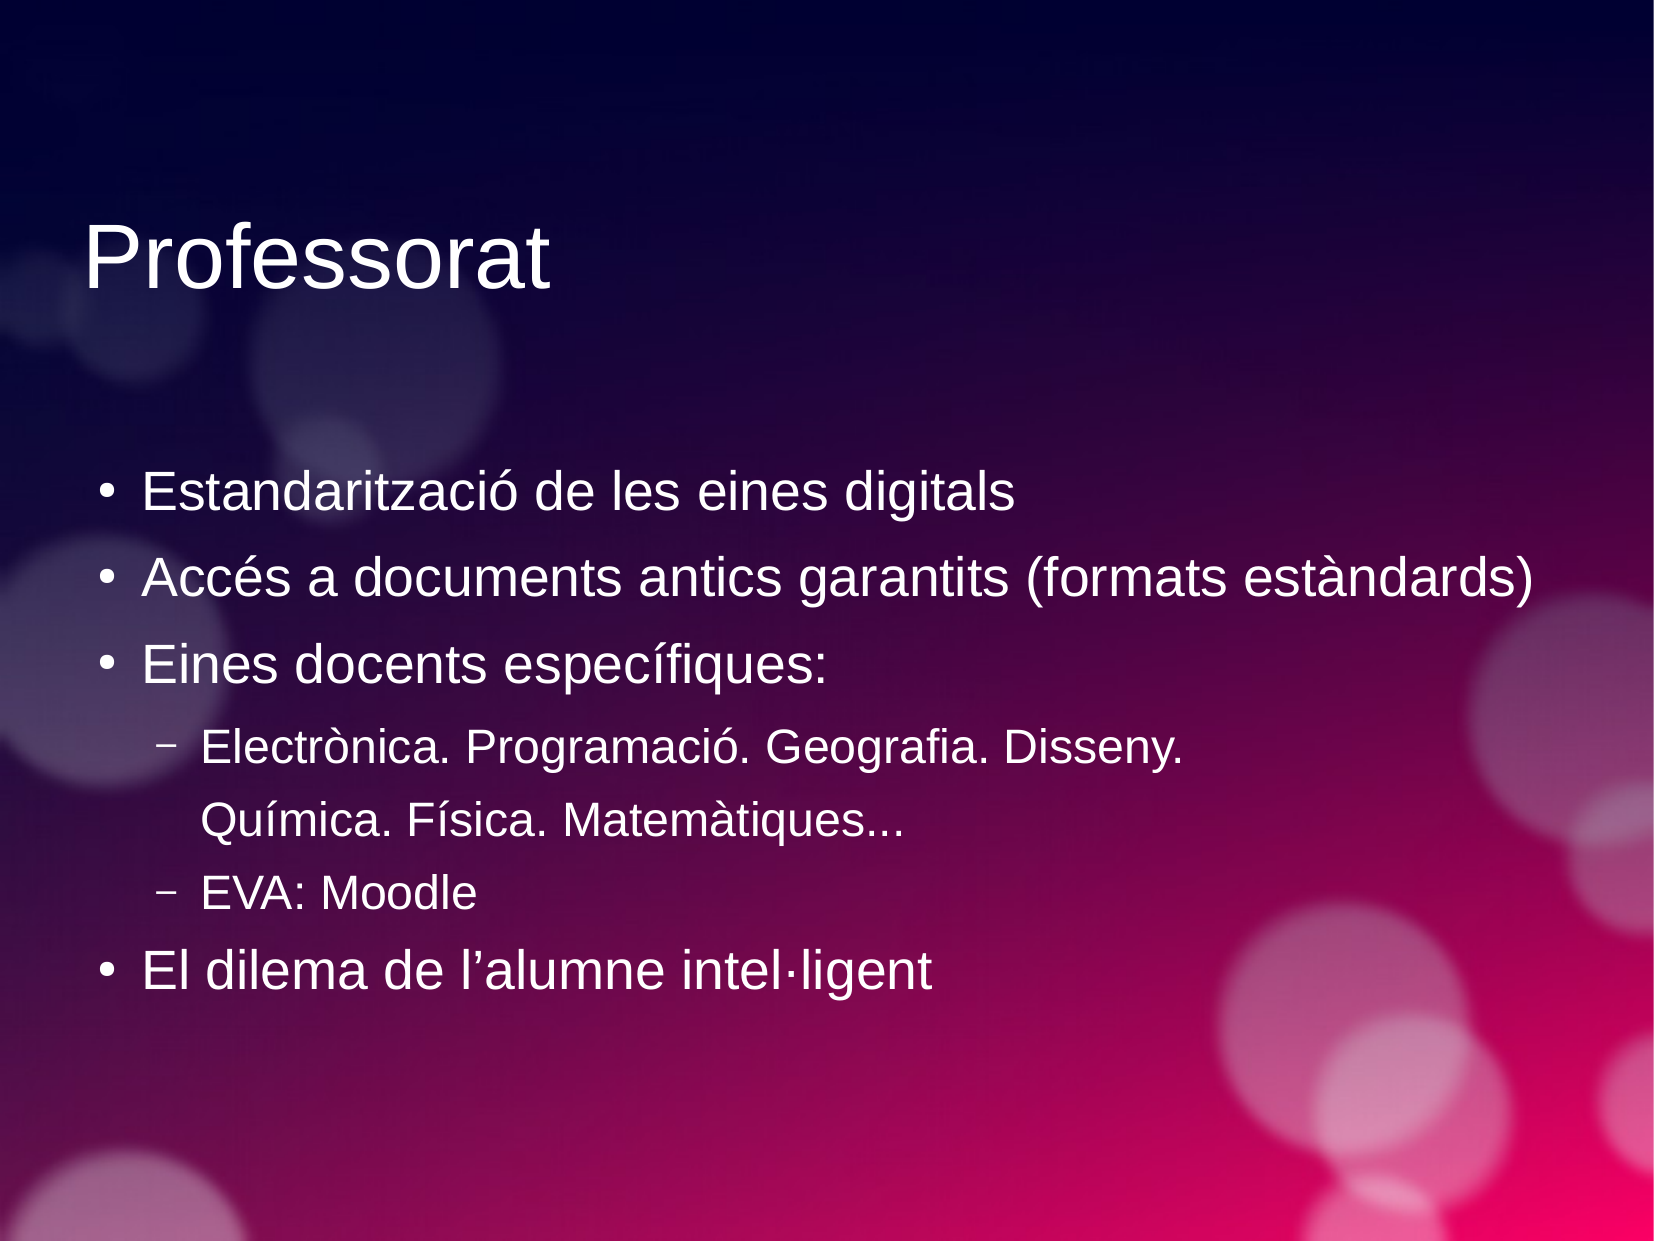

# Professorat
Estandarització de les eines digitals
Accés a documents antics garantits (formats estàndards)
Eines docents específiques:
Electrònica. Programació. Geografia. Disseny.
Química. Física. Matemàtiques...
EVA: Moodle
El dilema de l’alumne intel·ligent